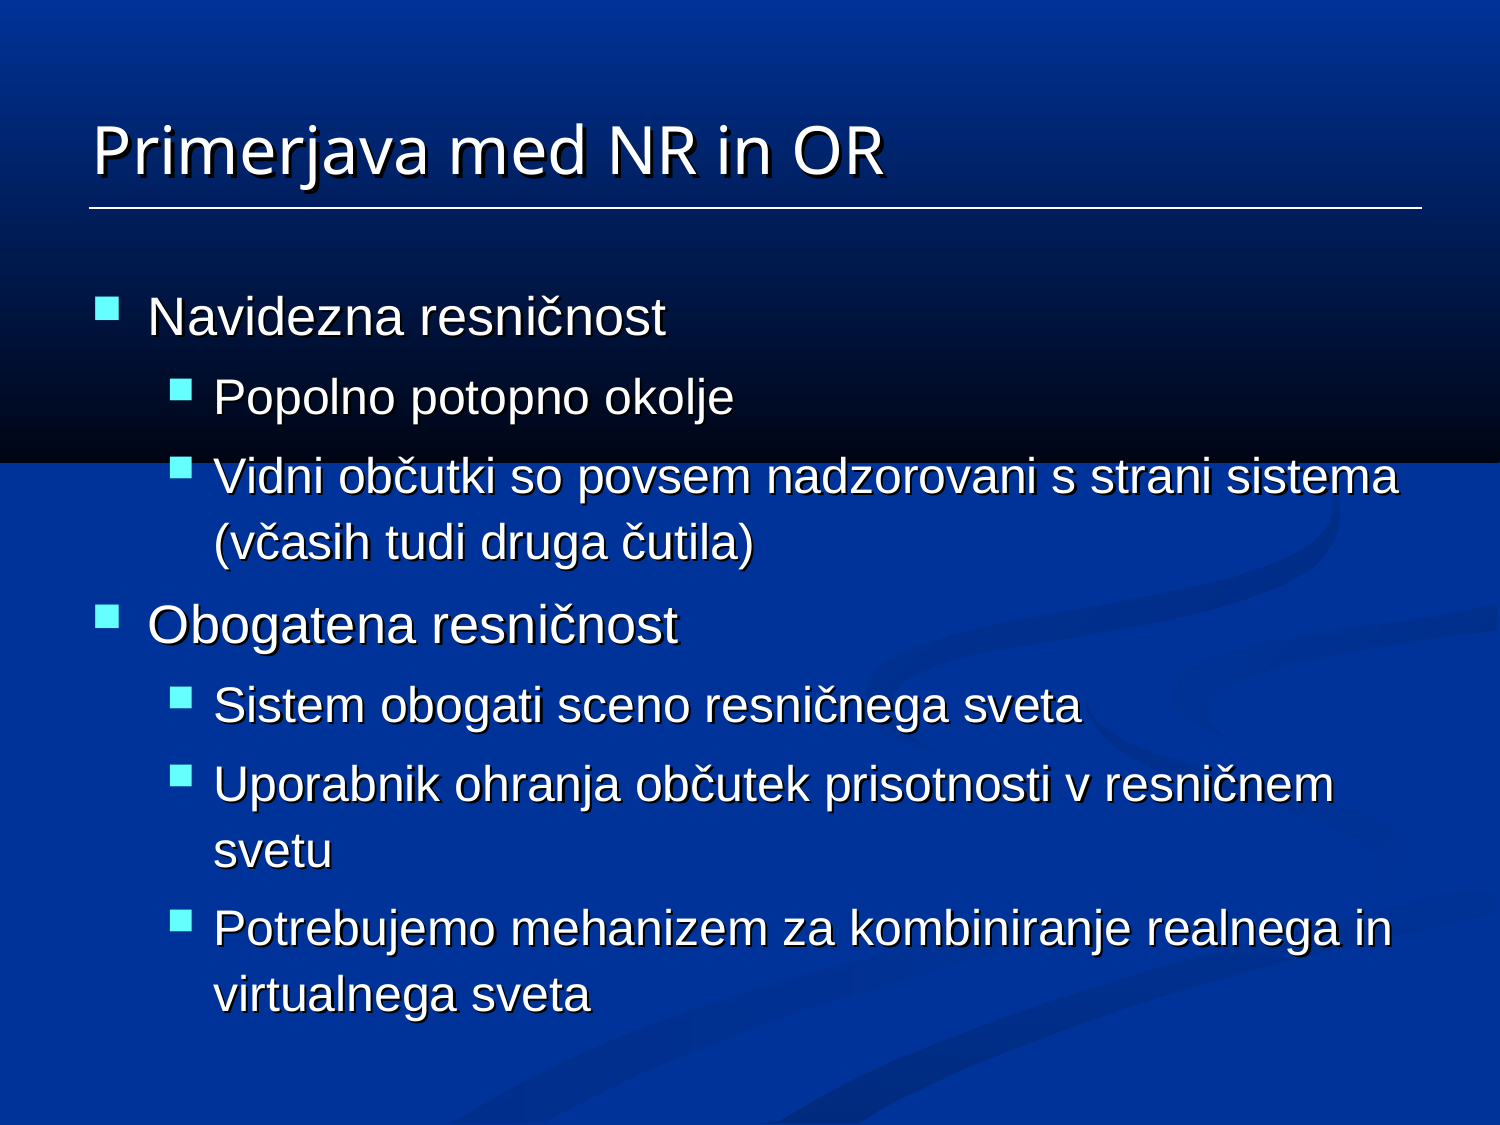

Primerjava med NR in OR
# Navidezna resničnost
Popolno potopno okolje
Vidni občutki so povsem nadzorovani s strani sistema (včasih tudi druga čutila)
Obogatena resničnost
Sistem obogati sceno resničnega sveta
Uporabnik ohranja občutek prisotnosti v resničnem svetu
Potrebujemo mehanizem za kombiniranje realnega in virtualnega sveta